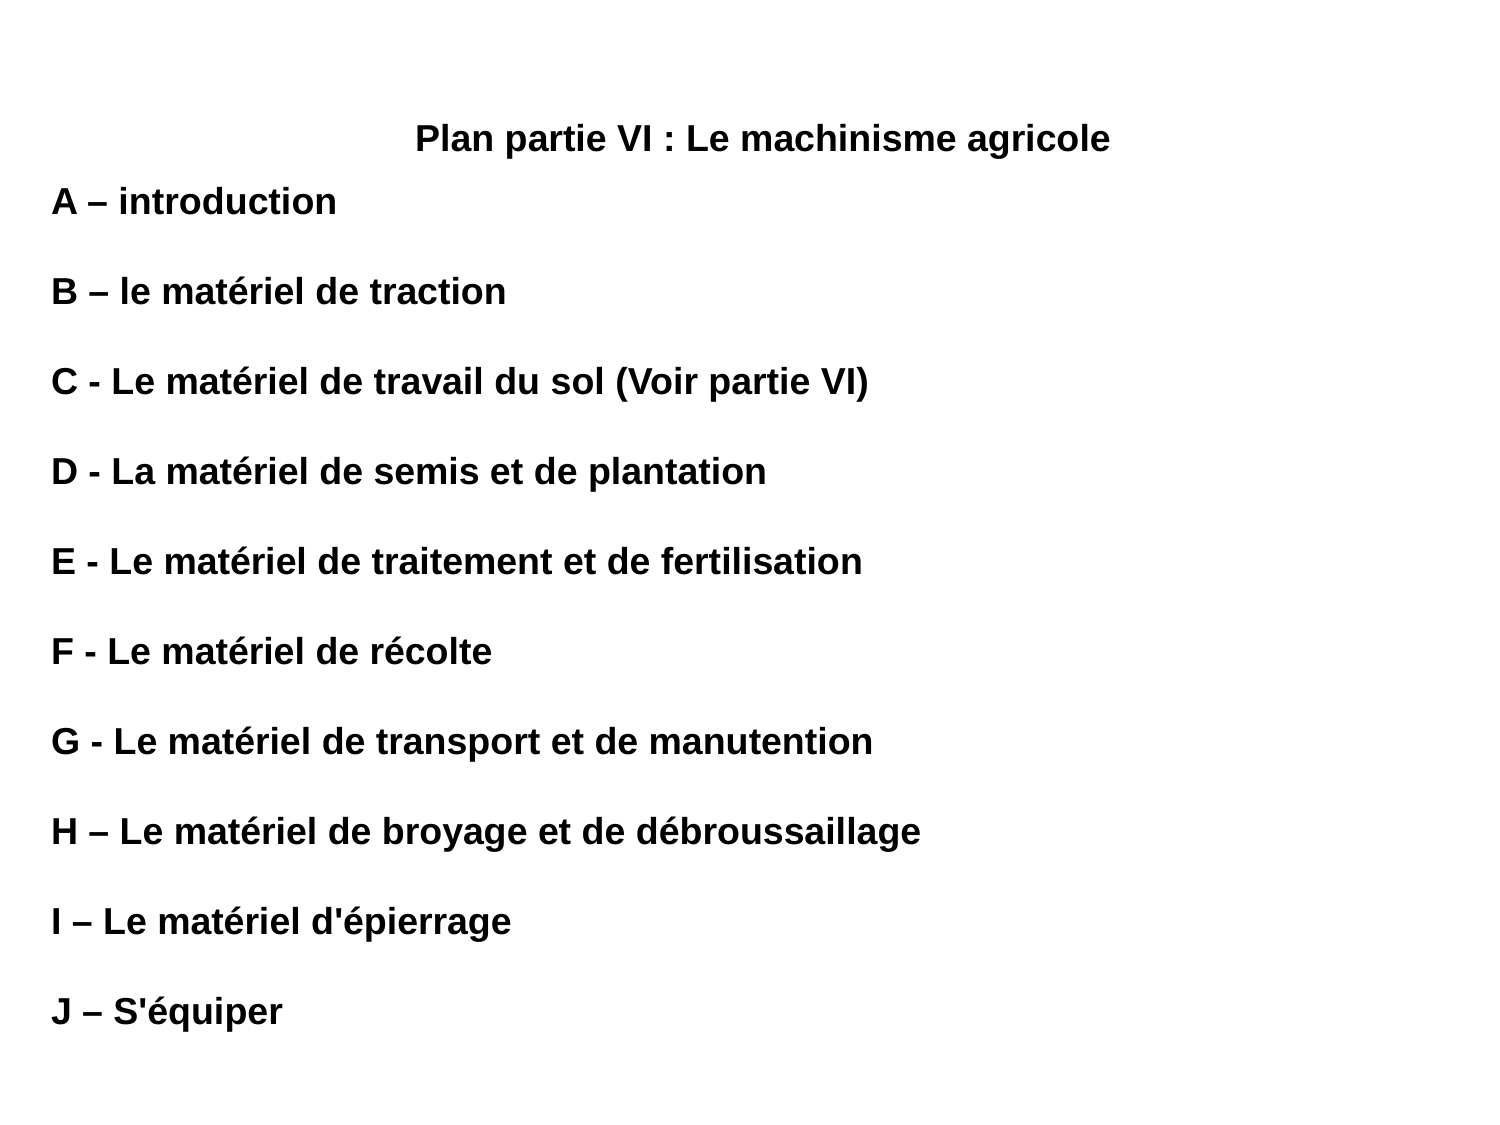

Plan partie VI : Le machinisme agricole
A – introduction
B – le matériel de traction
C - Le matériel de travail du sol (Voir partie VI)
D - La matériel de semis et de plantation
E - Le matériel de traitement et de fertilisation
F - Le matériel de récolte
G - Le matériel de transport et de manutention
H – Le matériel de broyage et de débroussaillage
I – Le matériel d'épierrage
J – S'équiper